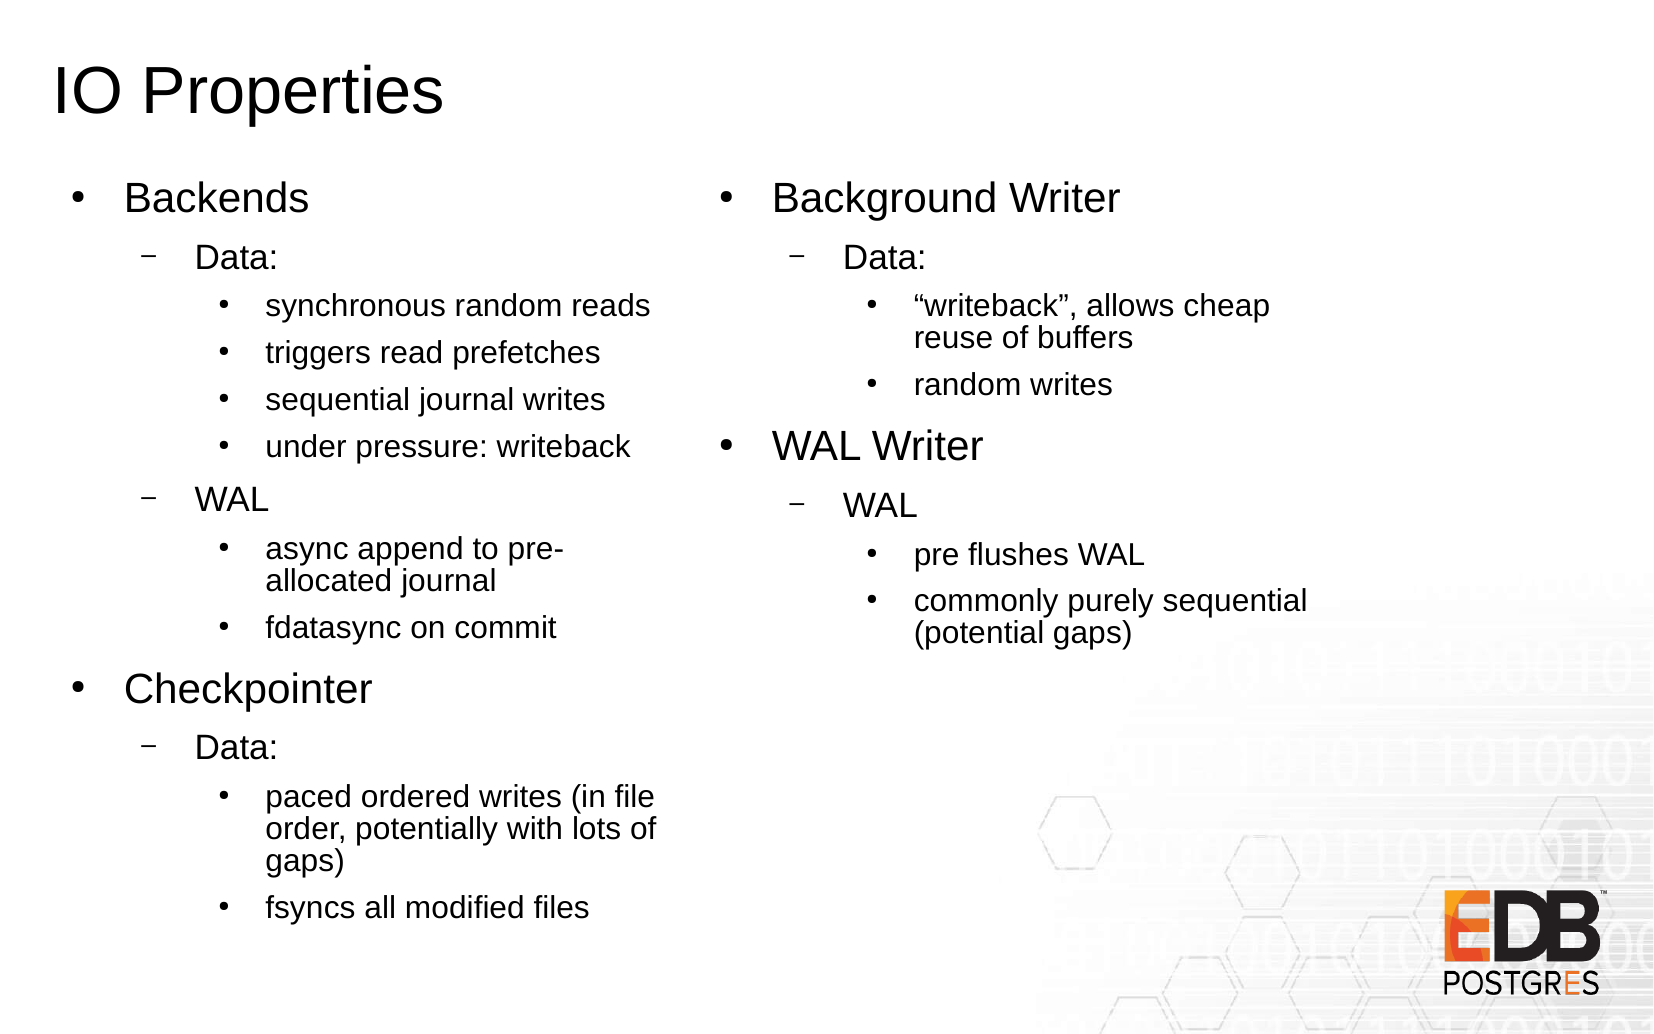

# IO Properties
Backends
Data:
synchronous random reads
triggers read prefetches
sequential journal writes
under pressure: writeback
WAL
async append to pre-allocated journal
fdatasync on commit
Checkpointer
Data:
paced ordered writes (in file order, potentially with lots of gaps)
fsyncs all modified files
Background Writer
Data:
“writeback”, allows cheap reuse of buffers
random writes
WAL Writer
WAL
pre flushes WAL
commonly purely sequential (potential gaps)